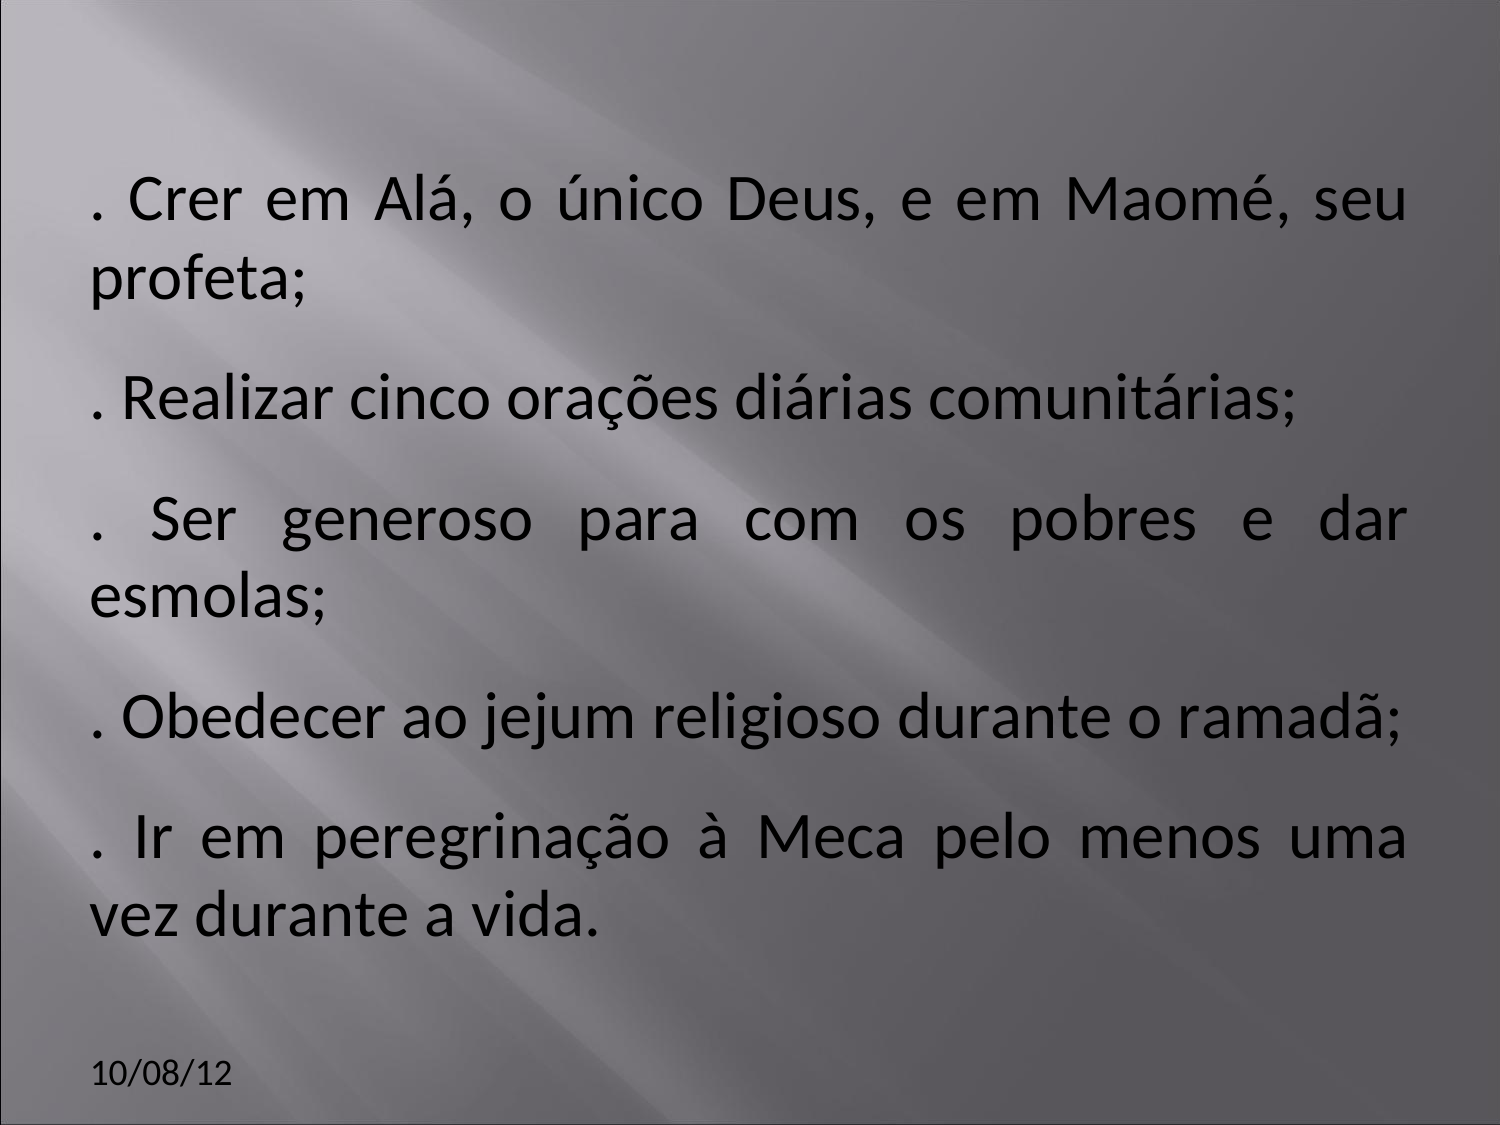

. Crer em Alá, o único Deus, e em Maomé, seu profeta;
. Realizar cinco orações diárias comunitárias;
. Ser generoso para com os pobres e dar esmolas;
. Obedecer ao jejum religioso durante o ramadã;
. Ir em peregrinação à Meca pelo menos uma vez durante a vida.
10/08/12